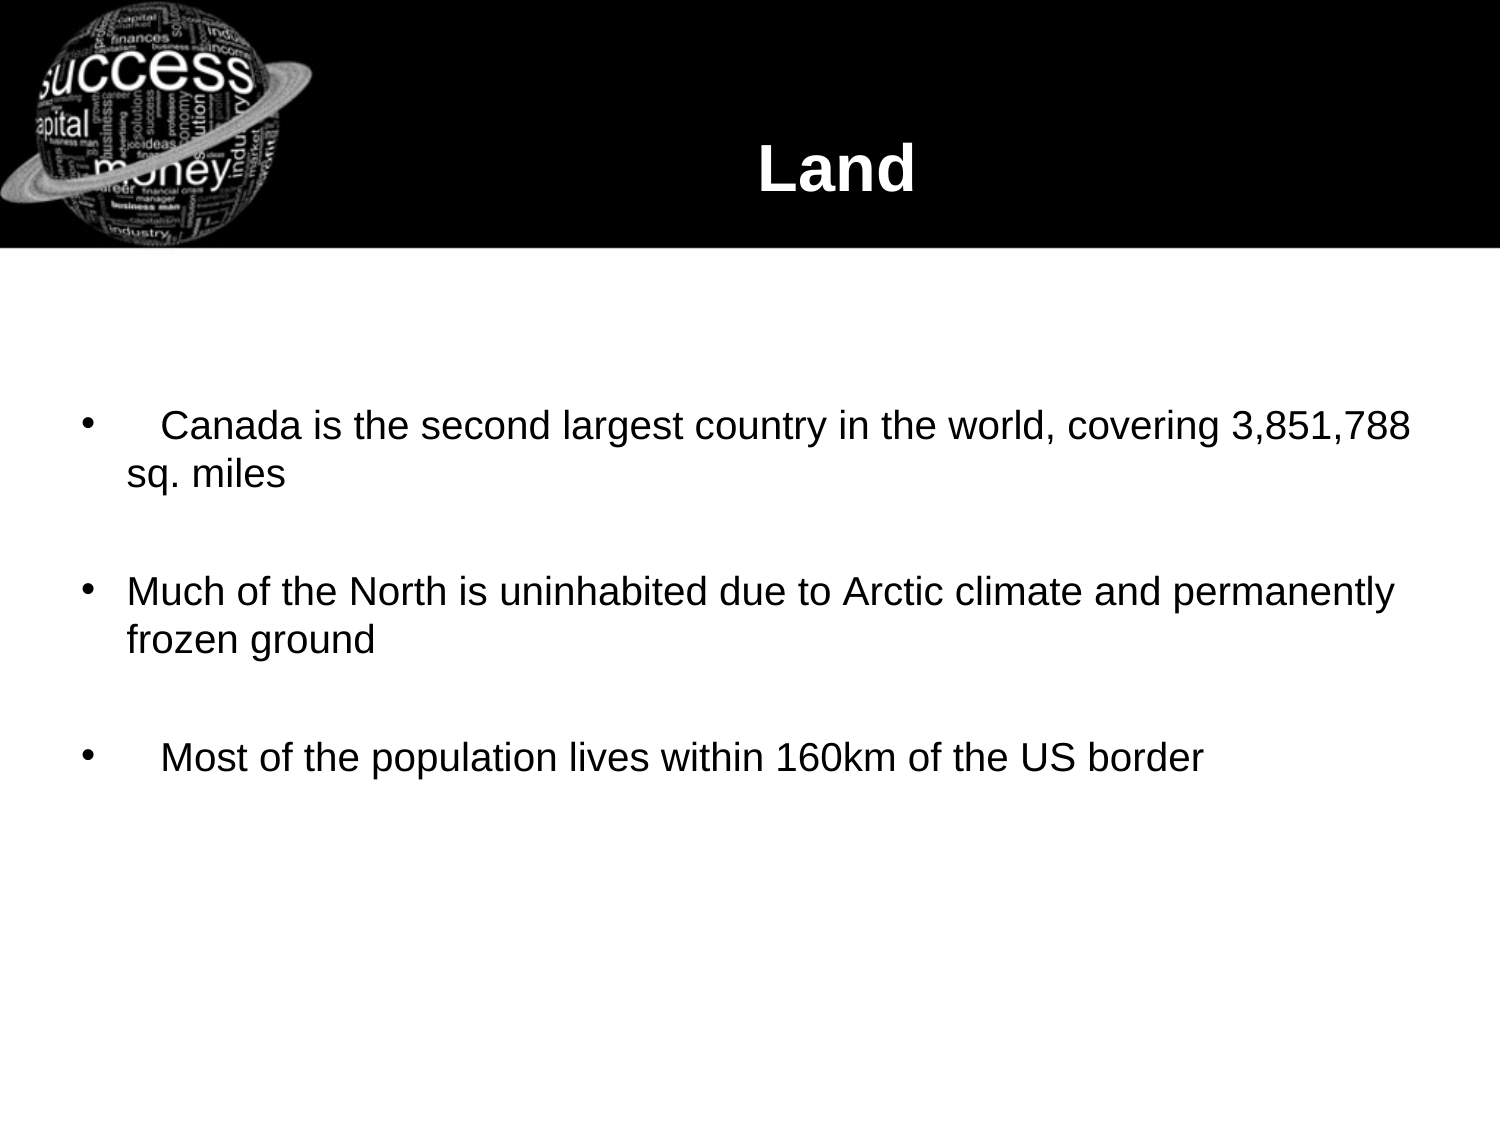

# Land
 Canada is the second largest country in the world, covering 3,851,788 sq. miles
Much of the North is uninhabited due to Arctic climate and permanently frozen ground
 Most of the population lives within 160km of the US border